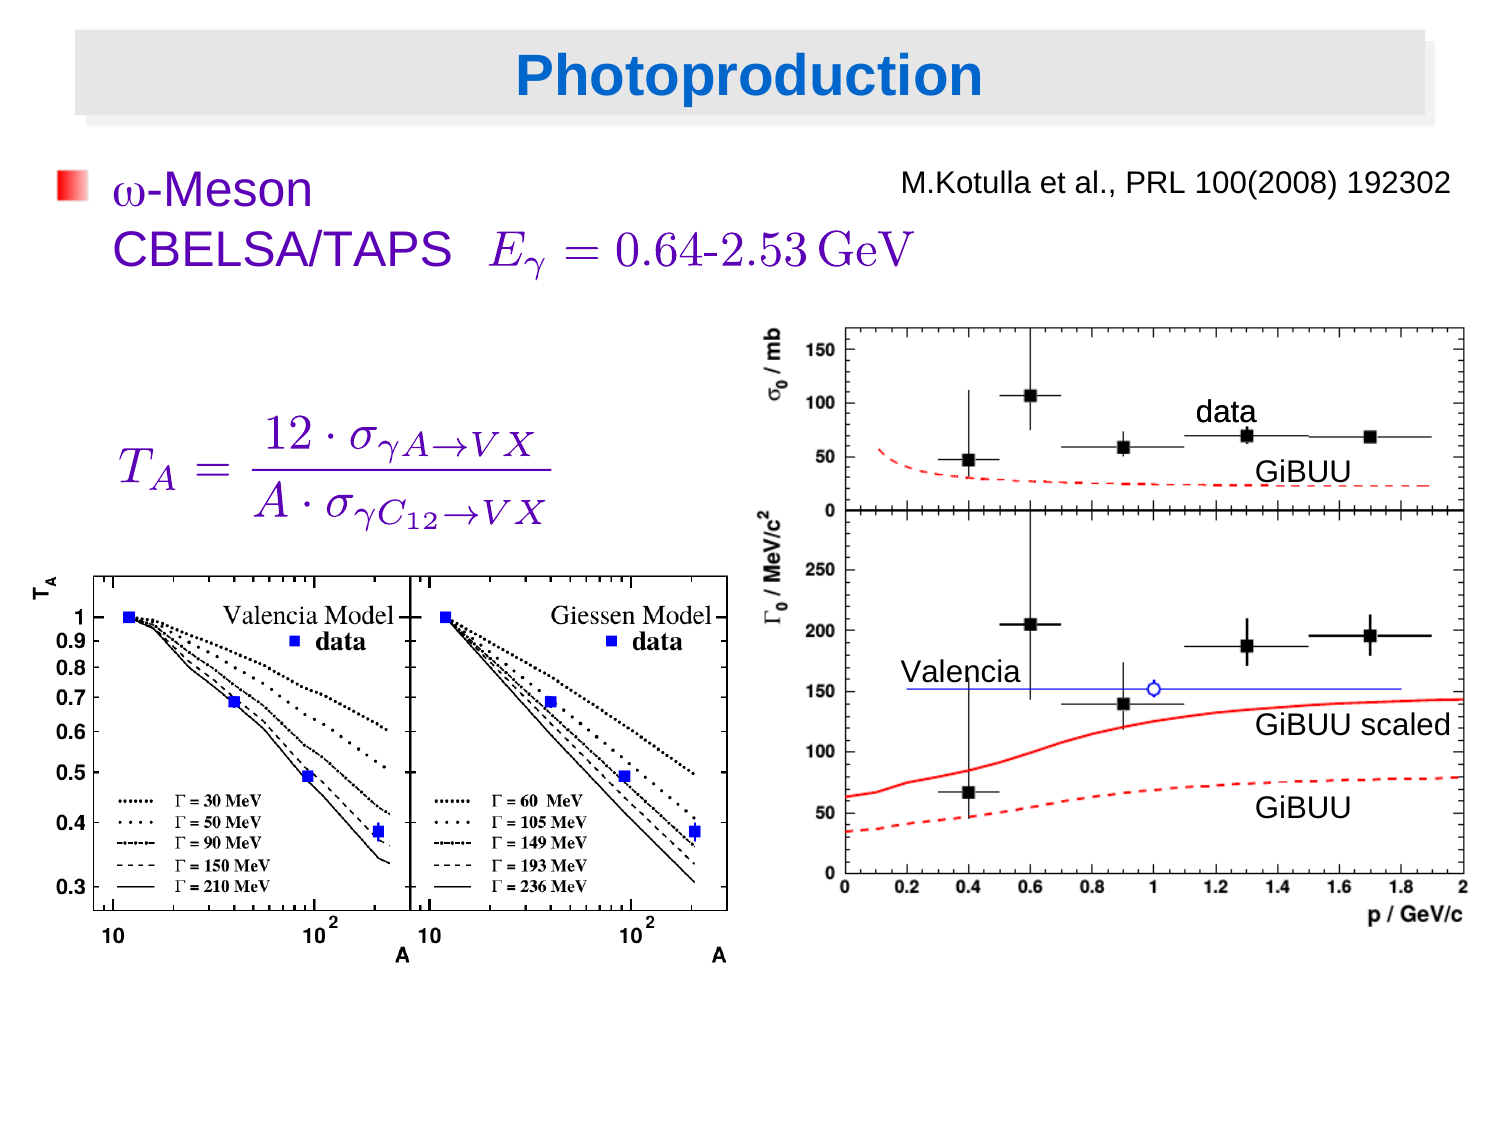

# Photoproduction
w-Meson
CBELSA/TAPS
M.Kotulla et al., PRL 100(2008) 192302
data
data
GiBUU
Valencia
GiBUU scaled
GiBUU